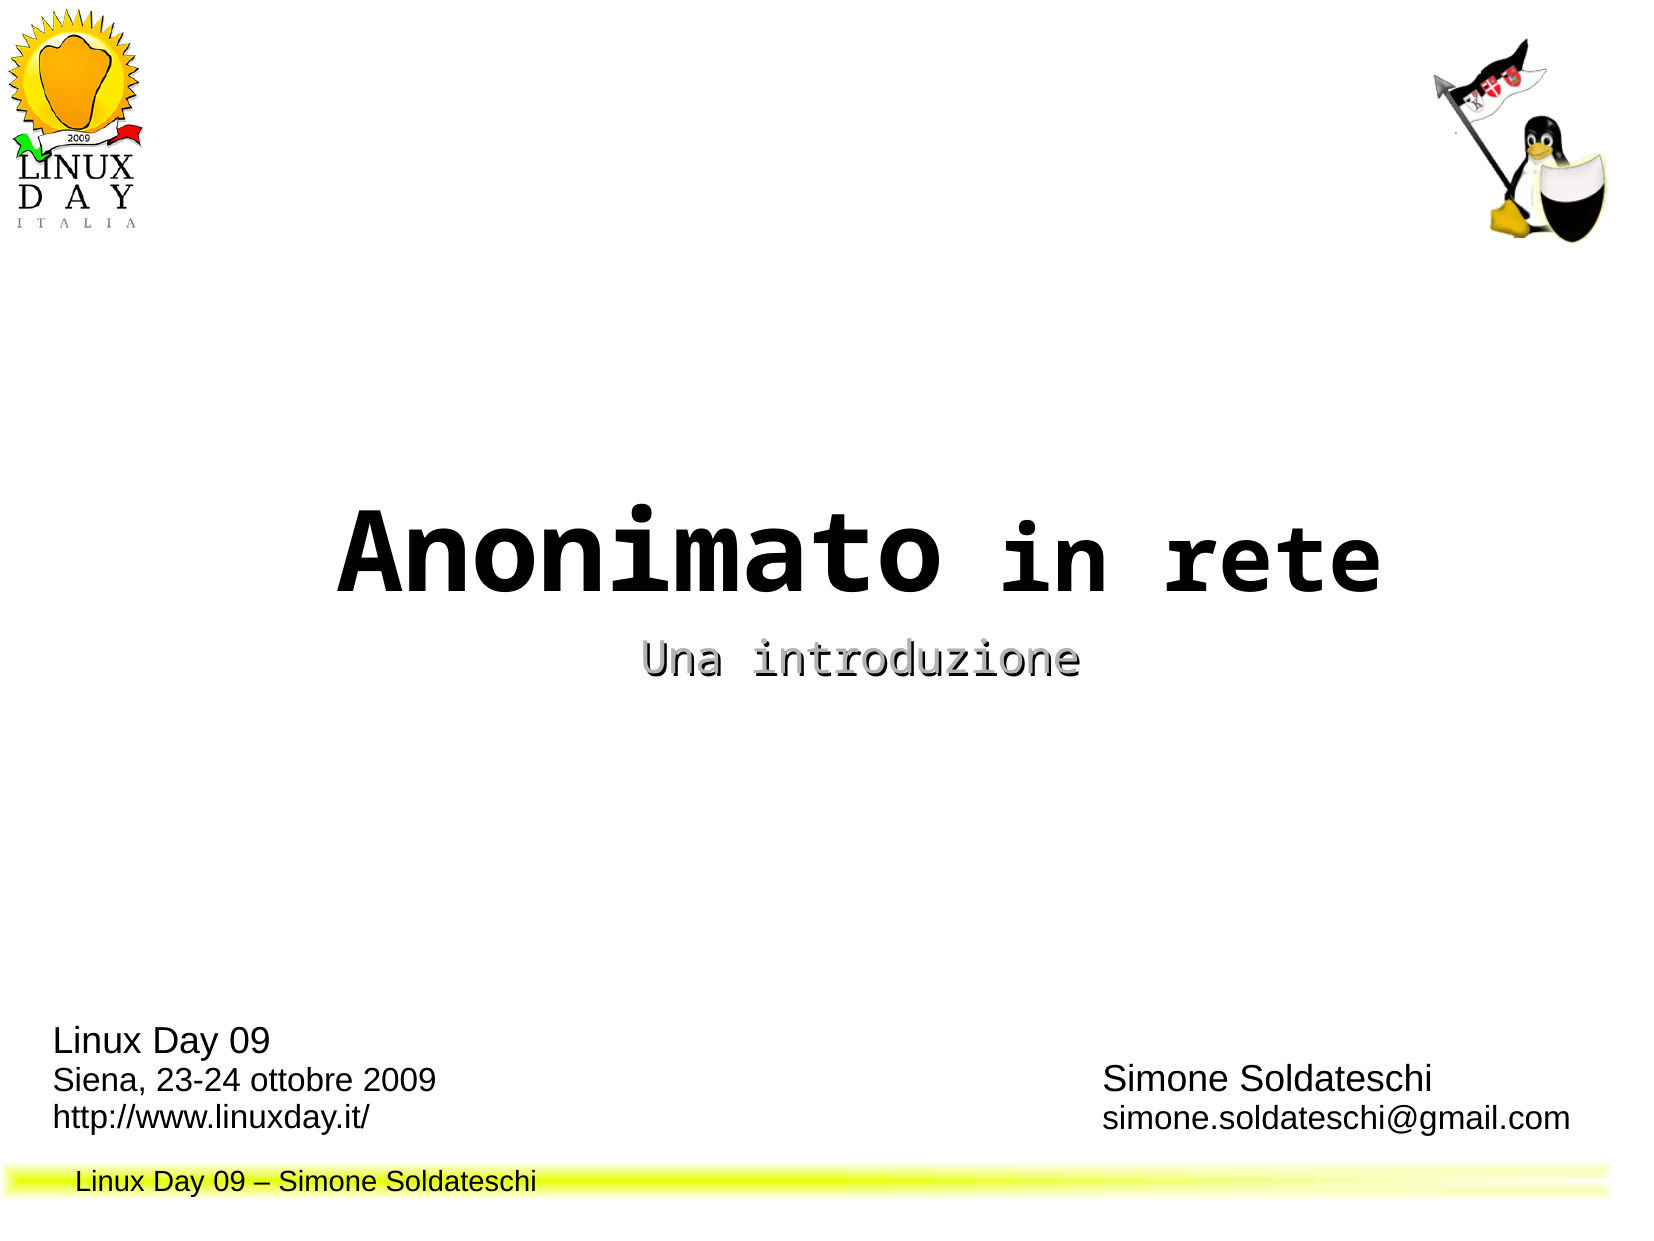

# Anonimato in rete
Una introduzione
Linux Day 09
Siena, 23-24 ottobre 2009
http://www.linuxday.it/
Simone Soldateschi
simone.soldateschi@gmail.com